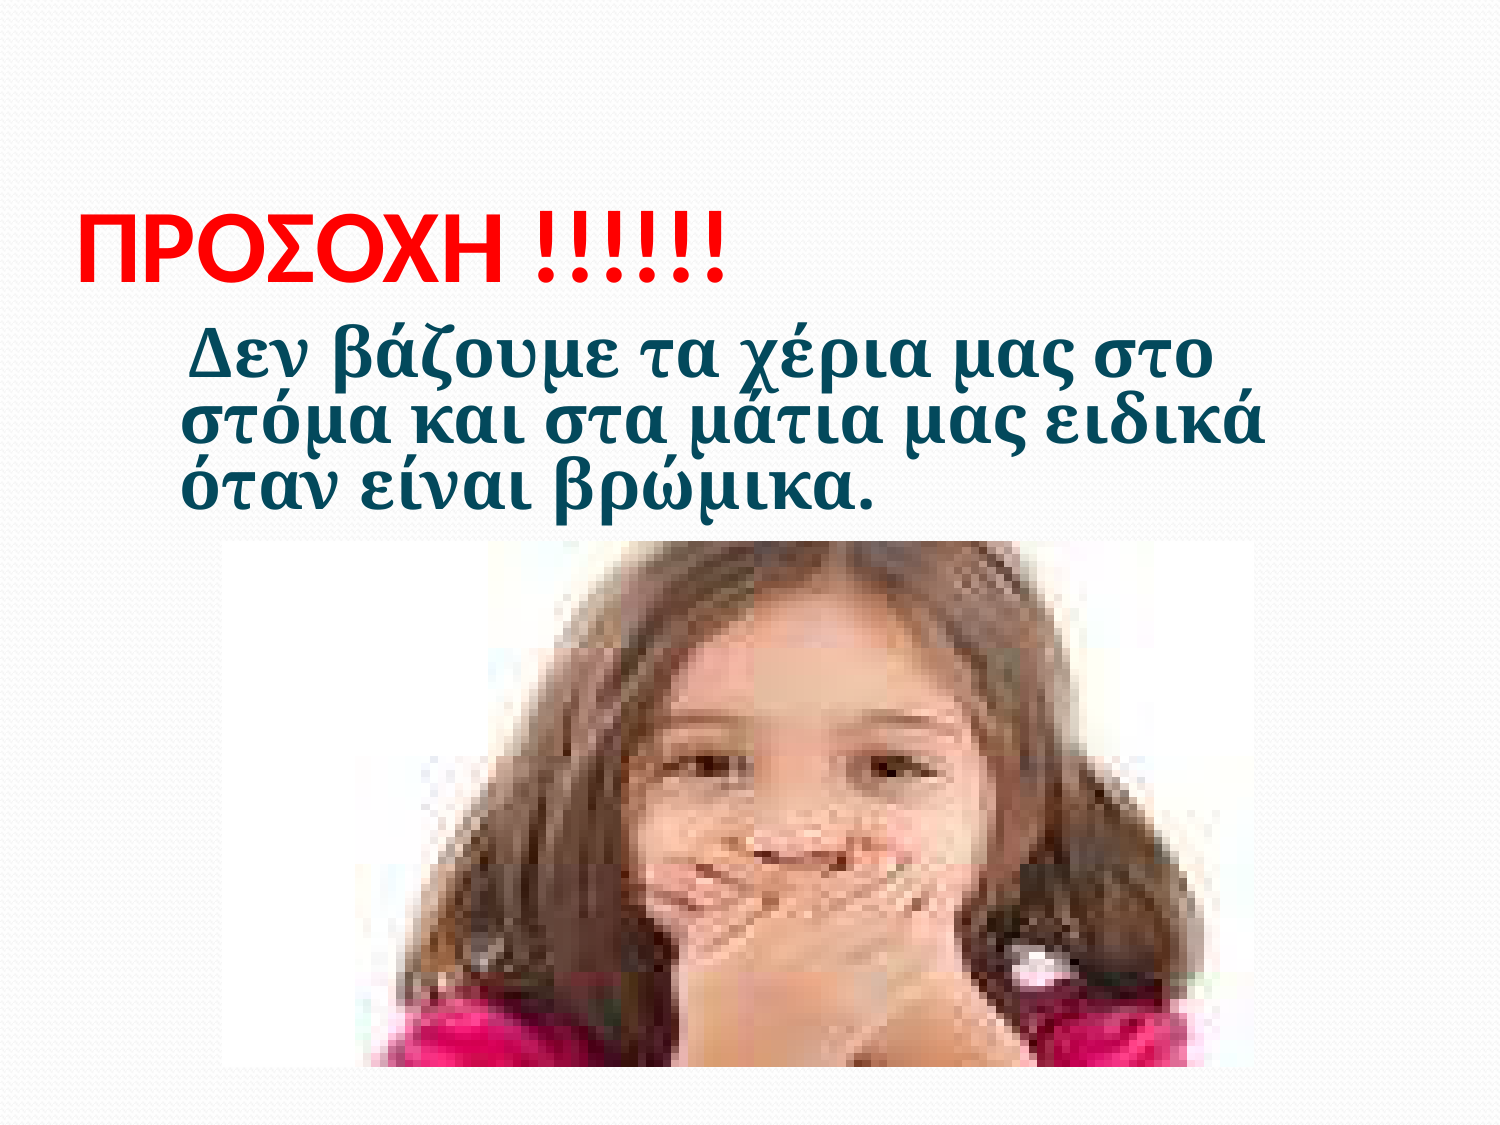

# ΠΡΟΣΟΧΗ !!!!!!
 Δεν βάζουμε τα χέρια μας στο στόμα και στα μάτια μας ειδικά όταν είναι βρώμικα.